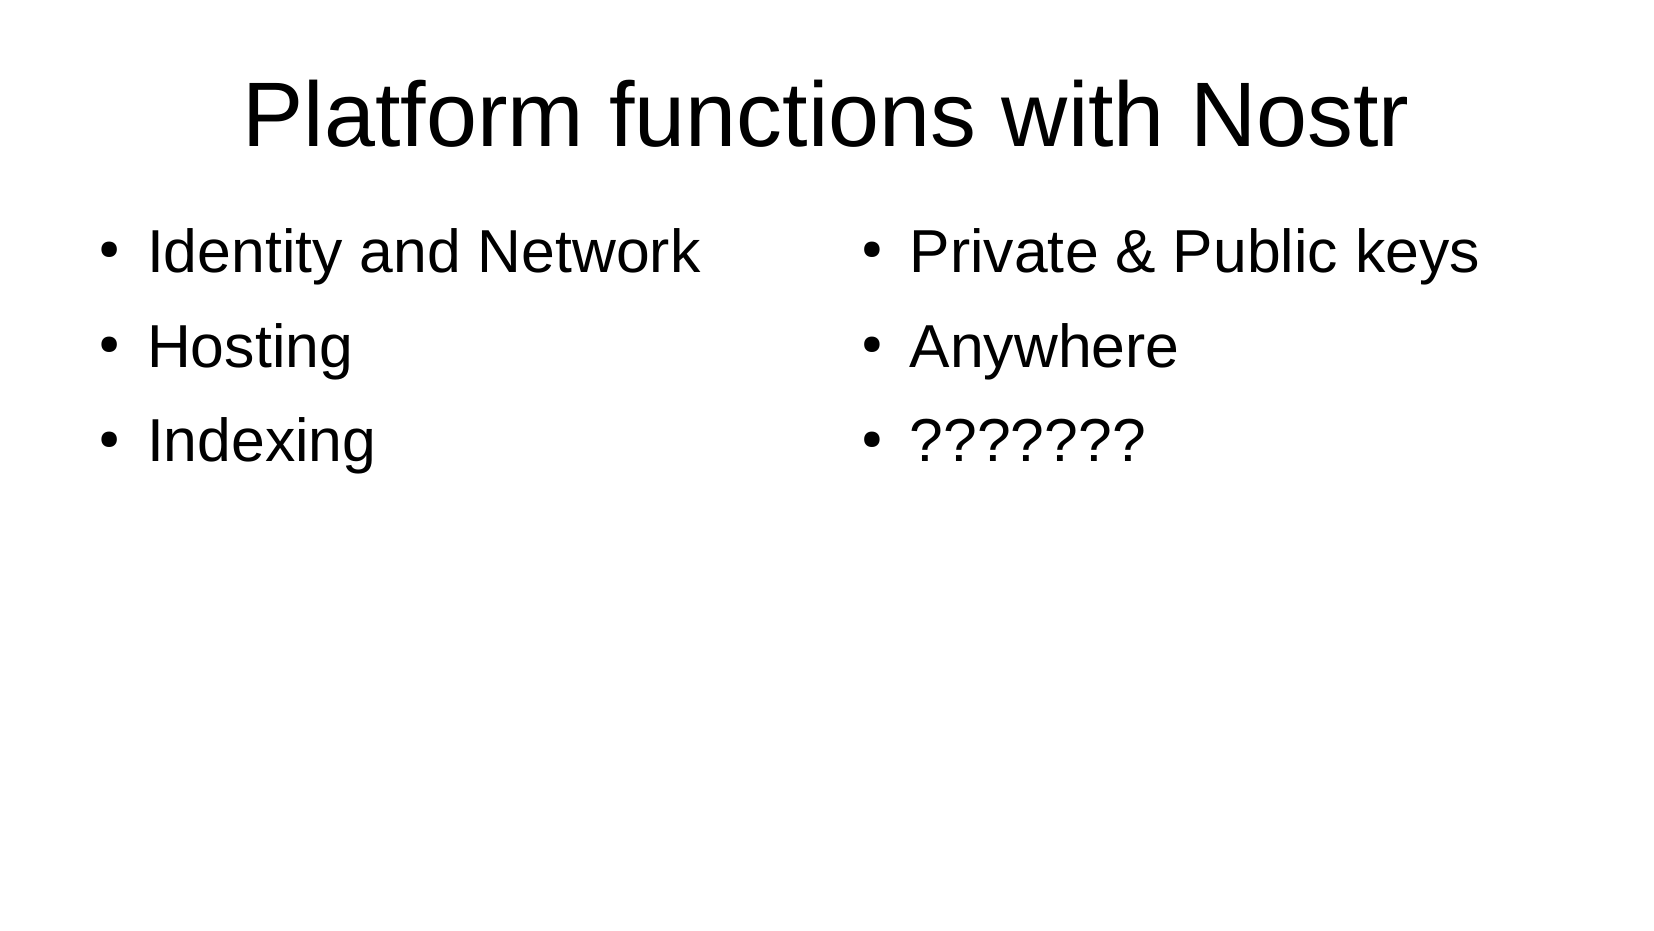

# Platform functions with Nostr
Identity and Network
Hosting
Indexing
Private & Public keys
Anywhere
???????